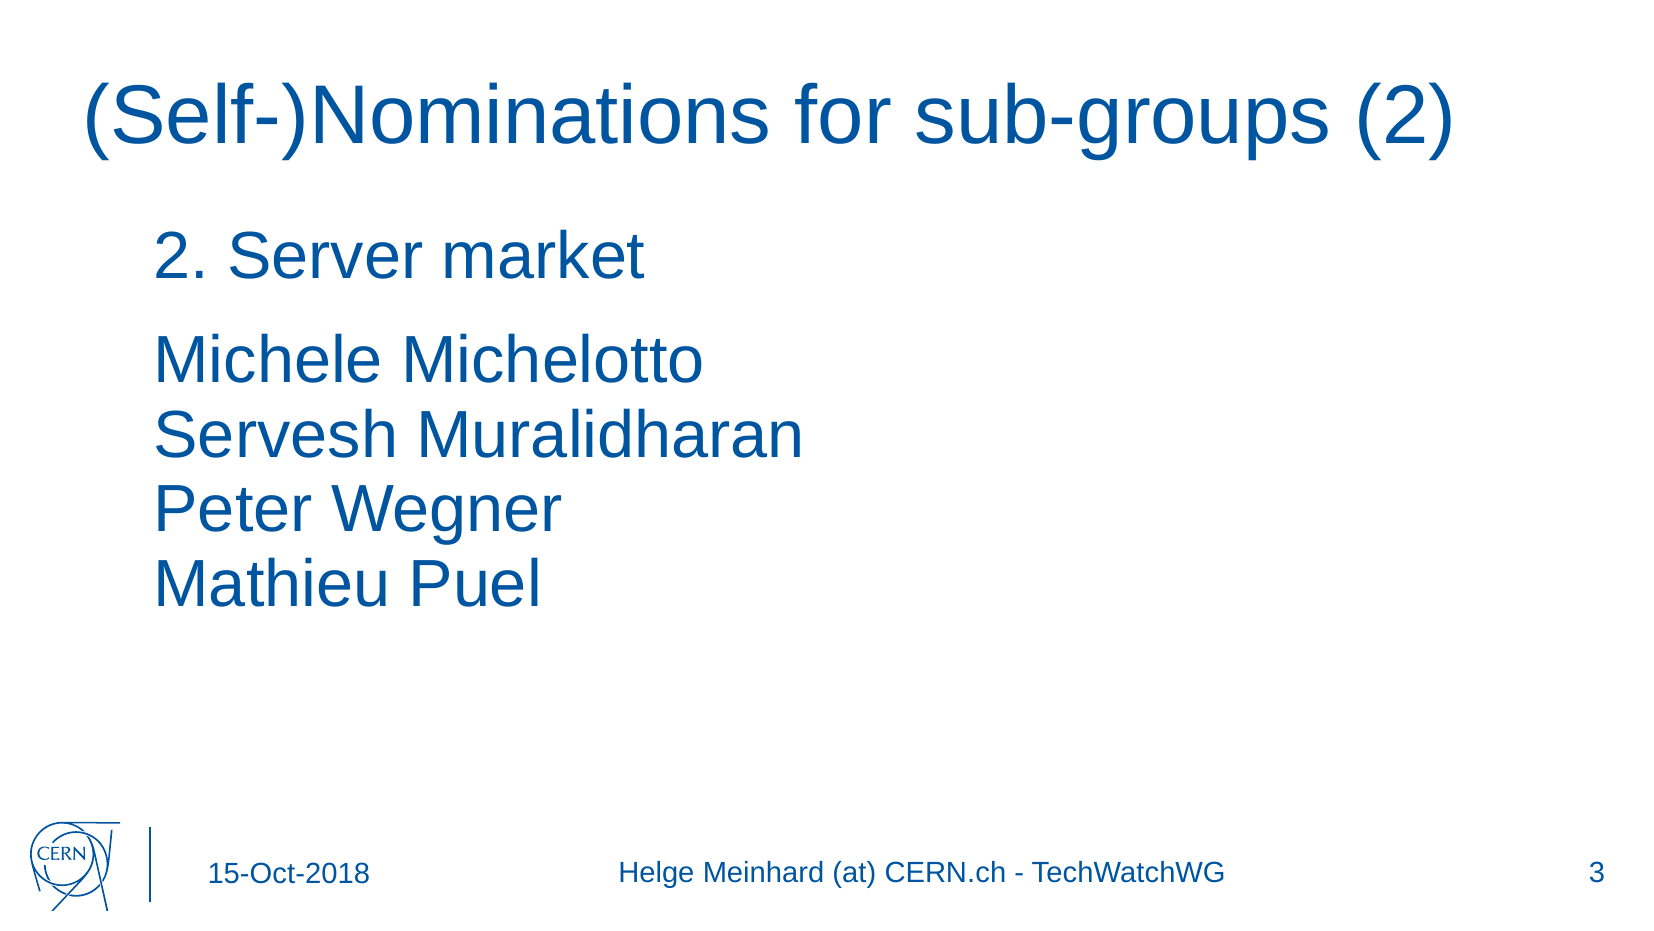

# (Self-)Nominations for sub-groups (2)
2. Server market
Michele Michelotto
Servesh Muralidharan
Peter Wegner
Mathieu Puel
Helge Meinhard (at) CERN.ch - TechWatchWG
3
15-Oct-2018